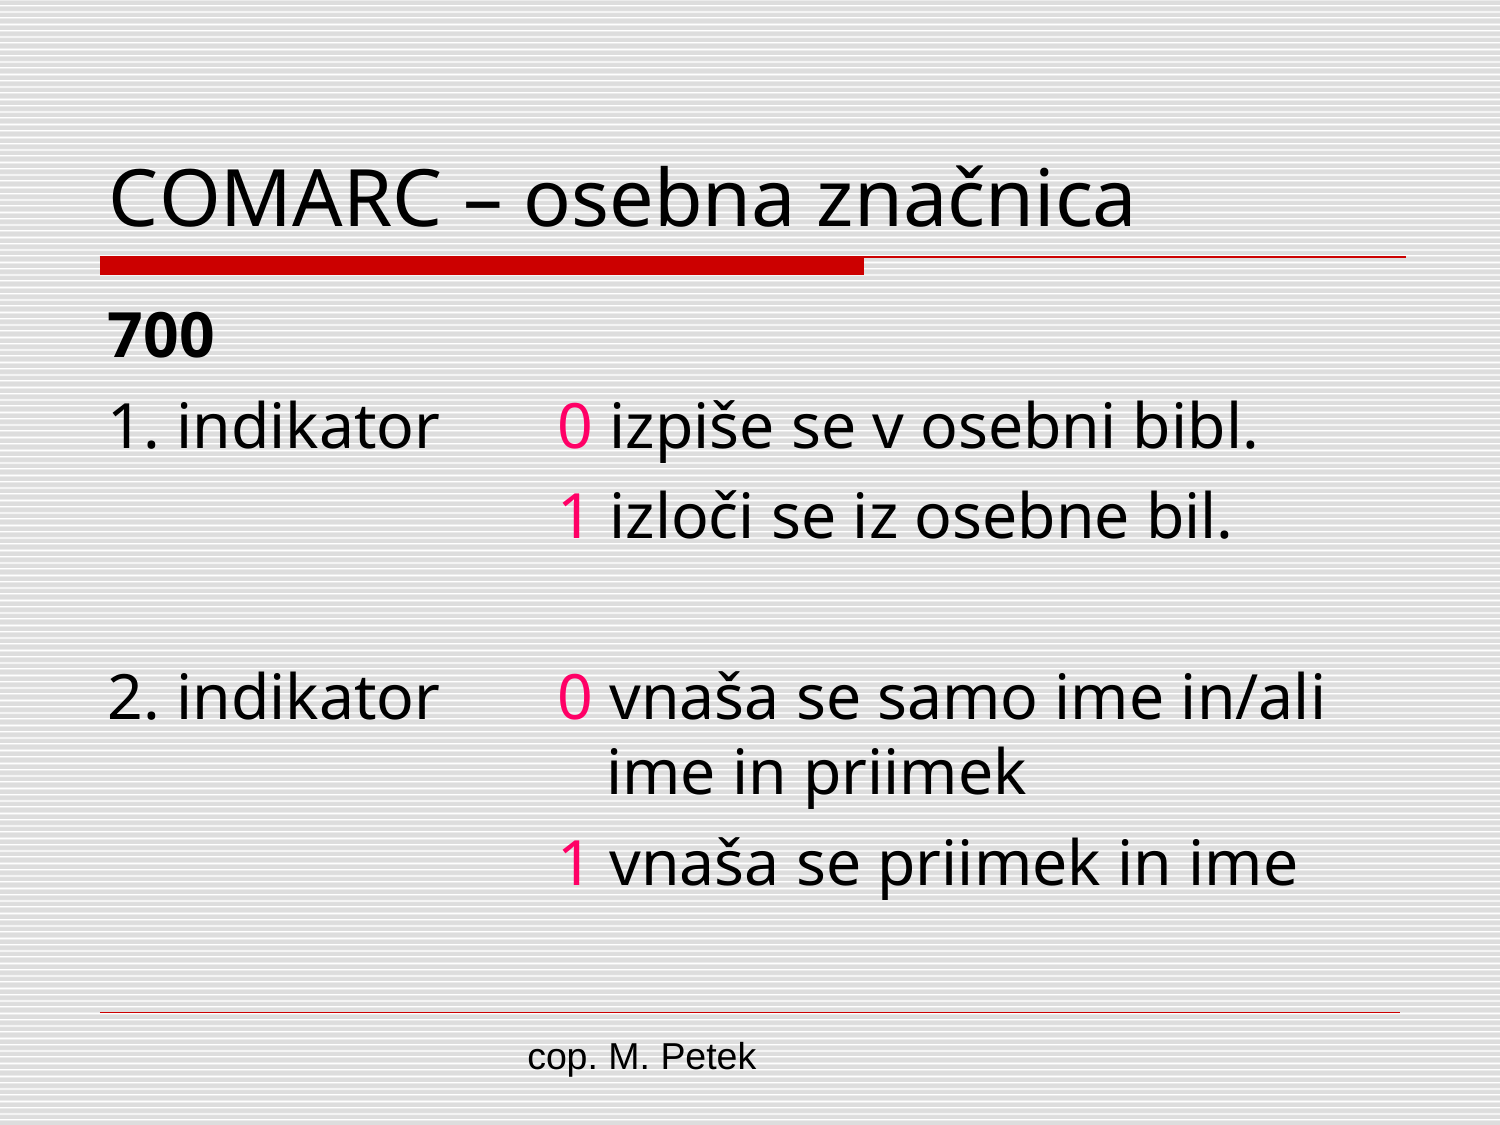

# COMARC – osebna značnica
700
1. indikator 	0 izpiše se v osebni bibl.
				1 izloči se iz osebne bil.
2. indikator	0 vnaša se samo ime in/ali 			 ime in priimek
				1 vnaša se priimek in ime
cop. M. Petek